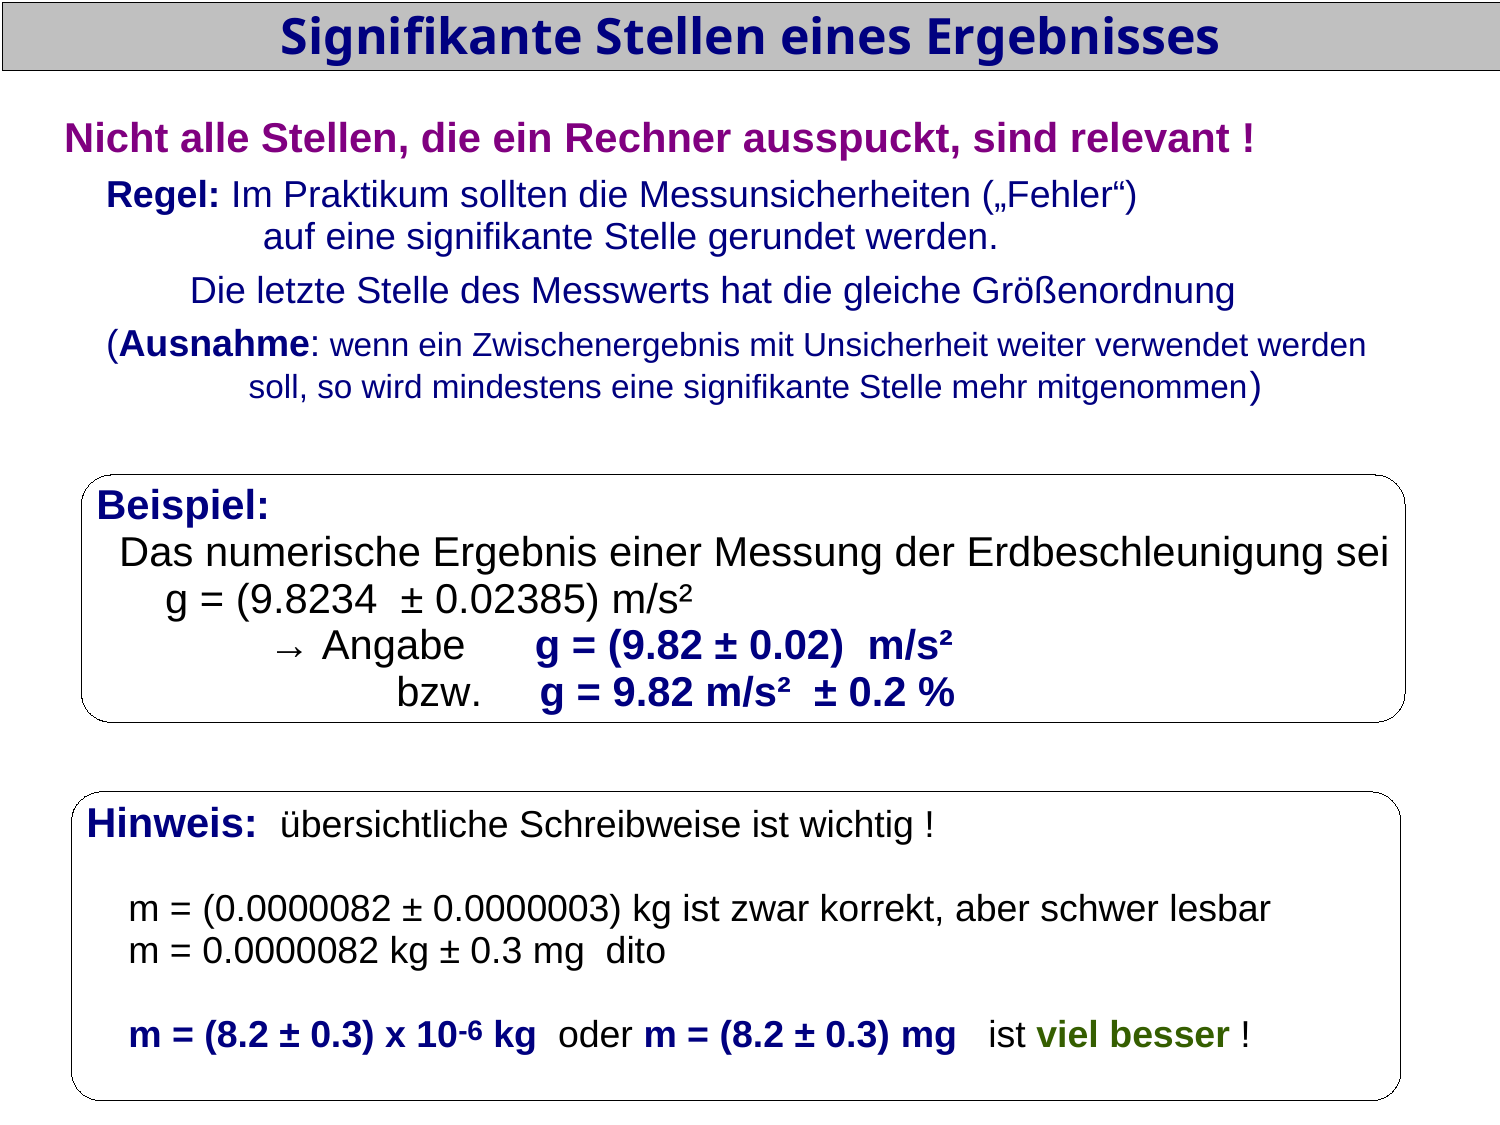

# Signifikante Stellen eines Ergebnisses
Nicht alle Stellen, die ein Rechner ausspuckt, sind relevant !
 Regel: Im Praktikum sollten die Messunsicherheiten („Fehler“)
 auf eine signifikante Stelle gerundet werden.
 Die letzte Stelle des Messwerts hat die gleiche Größenordnung
 (Ausnahme: wenn ein Zwischenergebnis mit Unsicherheit weiter verwendet werden
 soll, so wird mindestens eine signifikante Stelle mehr mitgenommen)
Beispiel:
 Das numerische Ergebnis einer Messung der Erdbeschleunigung sei
 g = (9.8234 ± 0.02385) m/s²
 → Angabe g = (9.82 ± 0.02) m/s²
 		bzw. g = 9.82 m/s² ± 0.2 %
Hinweis: übersichtliche Schreibweise ist wichtig !
 m = (0.0000082 ± 0.0000003) kg ist zwar korrekt, aber schwer lesbar
 m = 0.0000082 kg ± 0.3 mg dito
 m = (8.2 ± 0.3) x 10-6 kg oder m = (8.2 ± 0.3) mg ist viel besser !